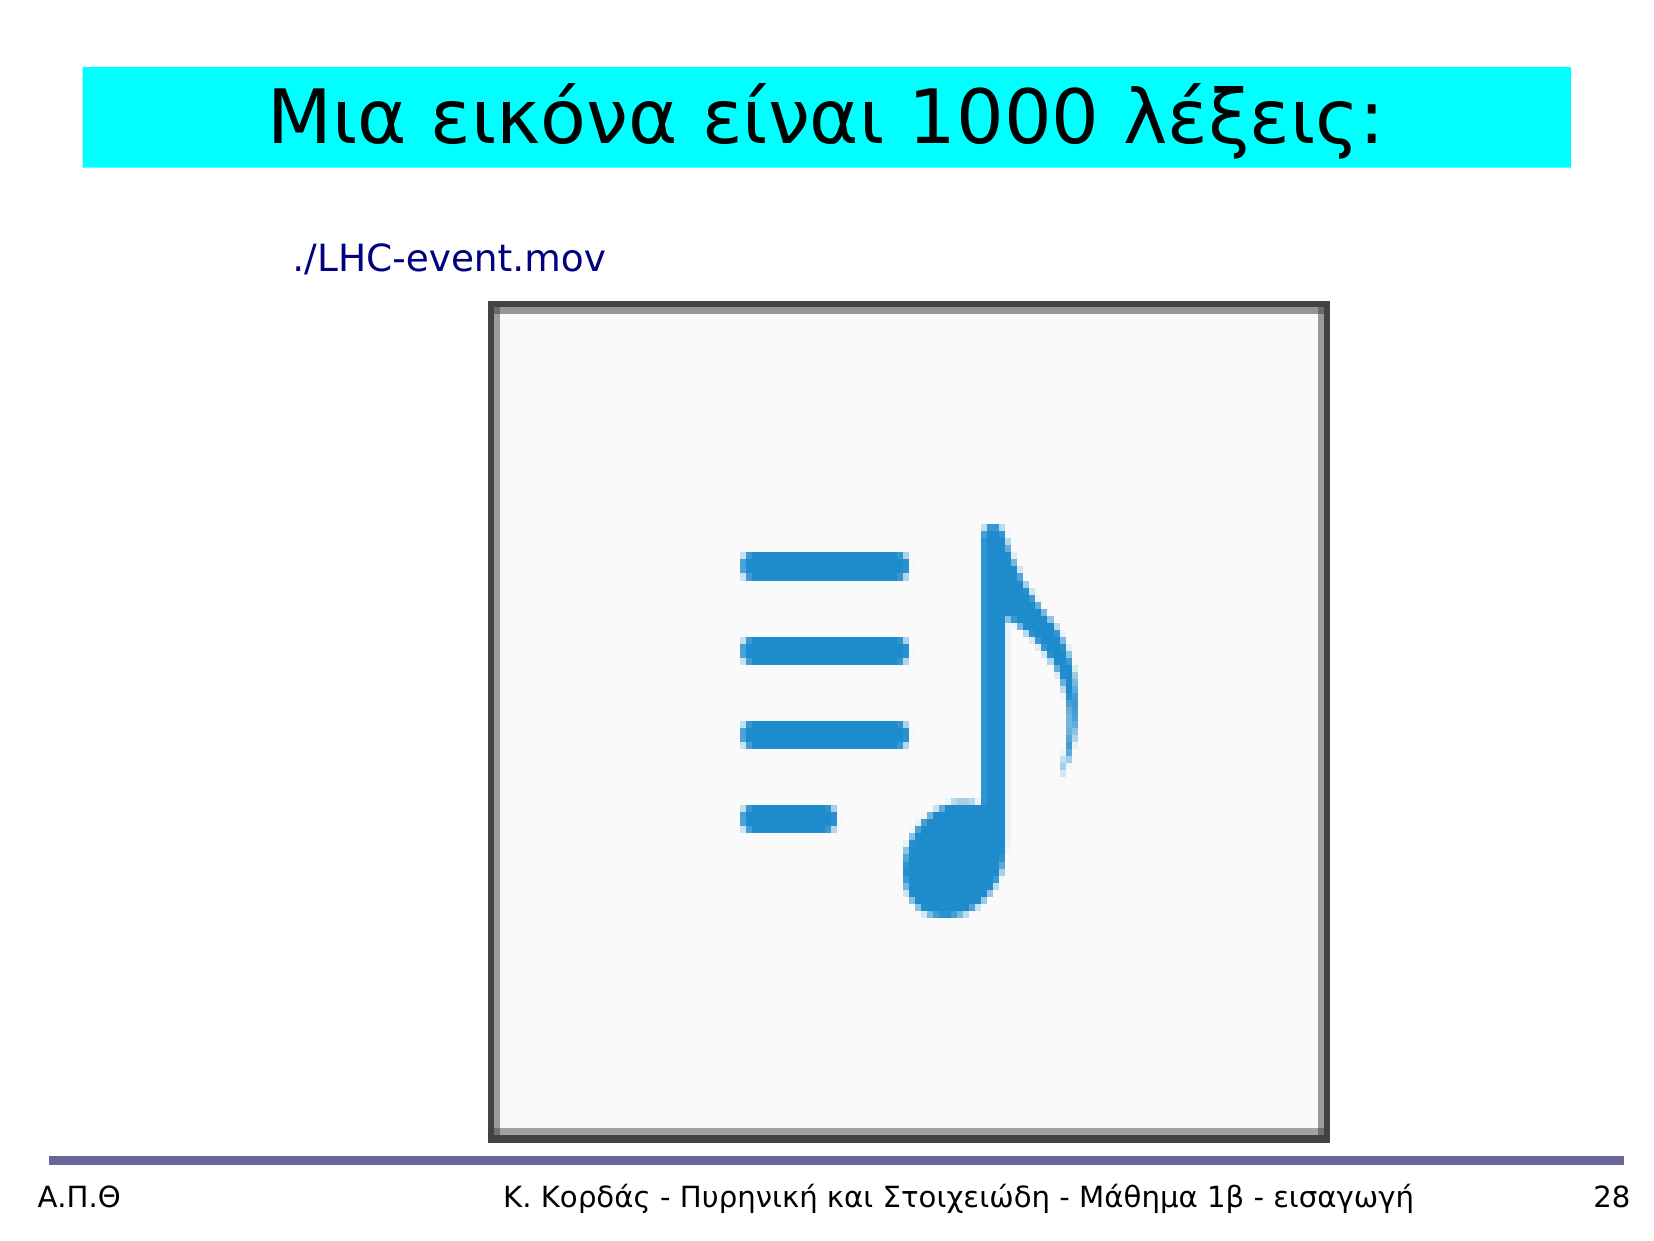

# Μια εικόνα είναι 1000 λέξεις:
./LHC-event.mov
Α.Π.Θ
Κ. Κορδάς - Πυρηνική και Στοιχειώδη - Μάθημα 1β - εισαγωγή
28